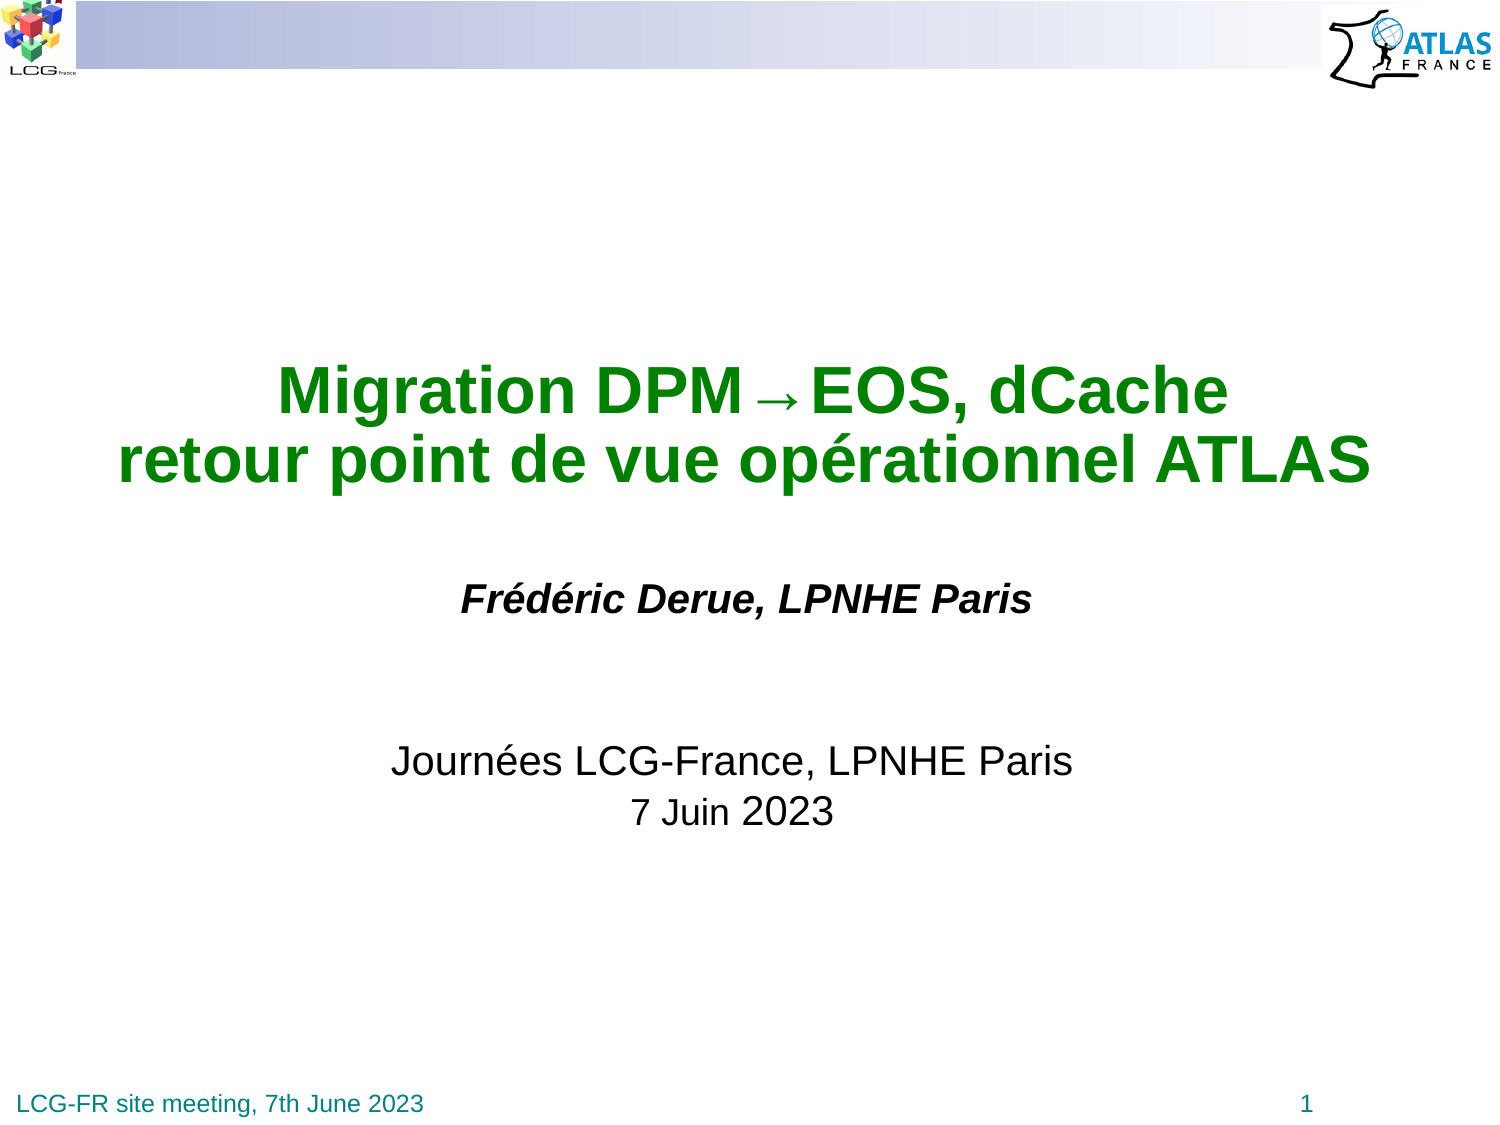

Migration DPM→EOS, dCache
retour point de vue opérationnel ATLAS
Frédéric Derue, LPNHE Paris
Journées LCG-France, LPNHE Paris
7 Juin 2023